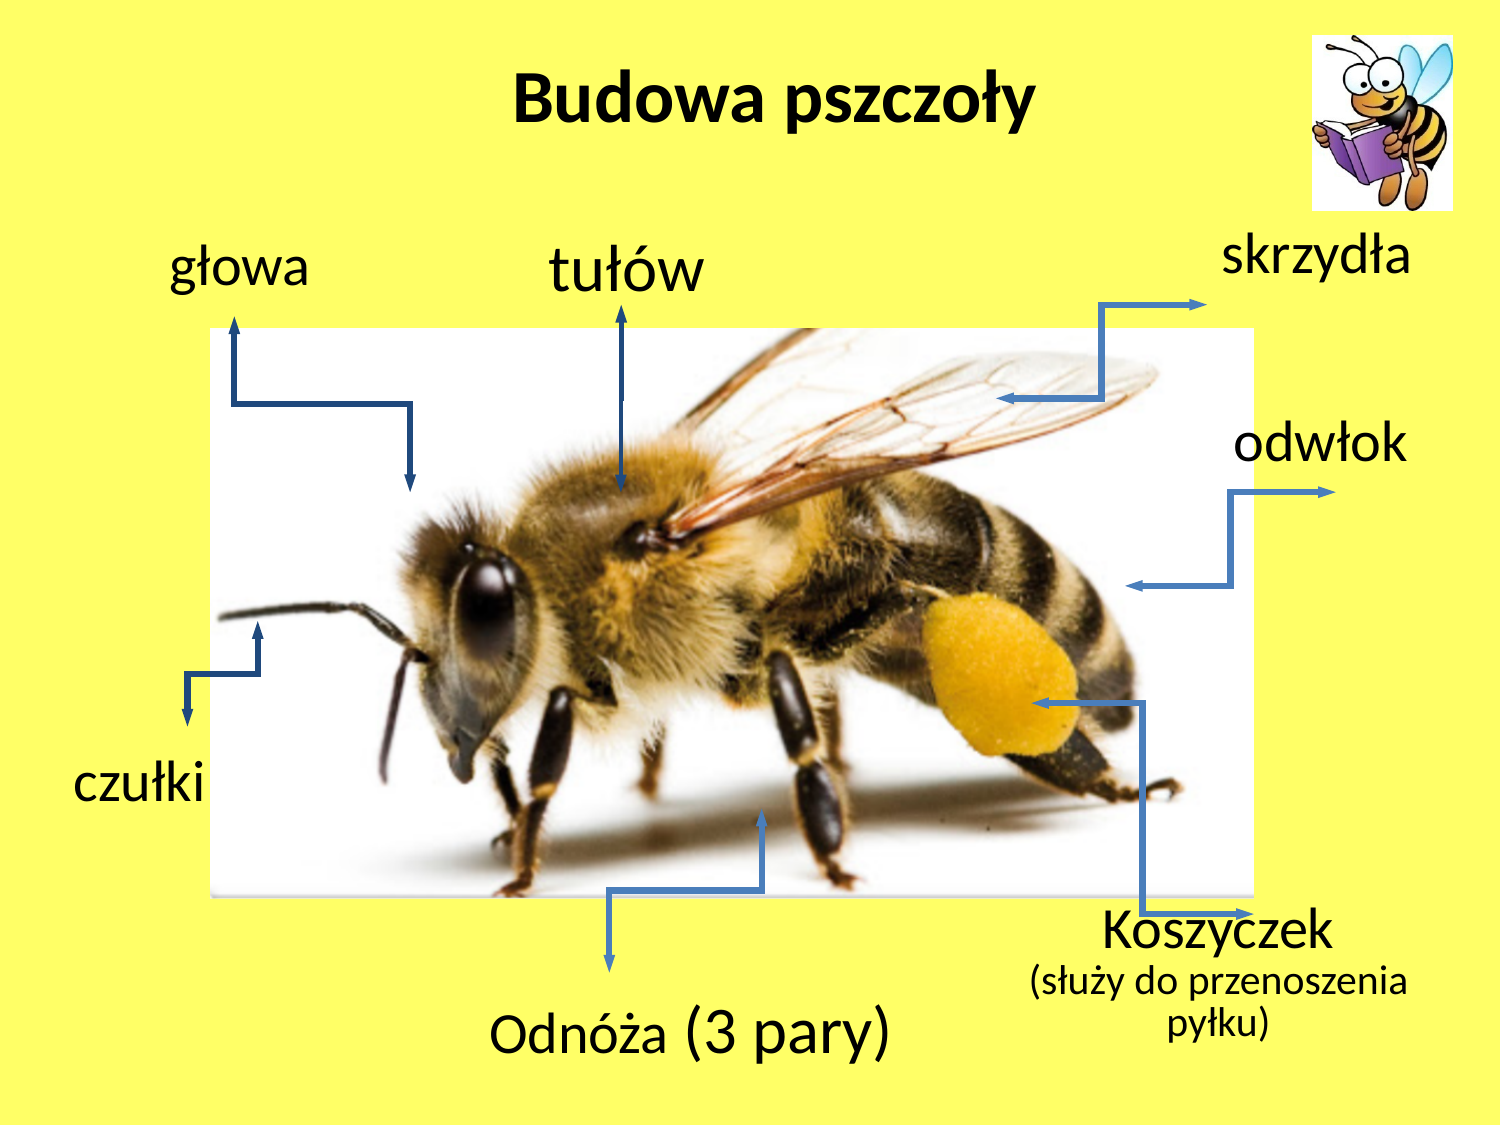

Budowa pszczoły
skrzydła
głowa
tułów
odwłok
czułki
Koszyczek
(służy do przenoszenia pyłku)
Odnóża (3 pary)